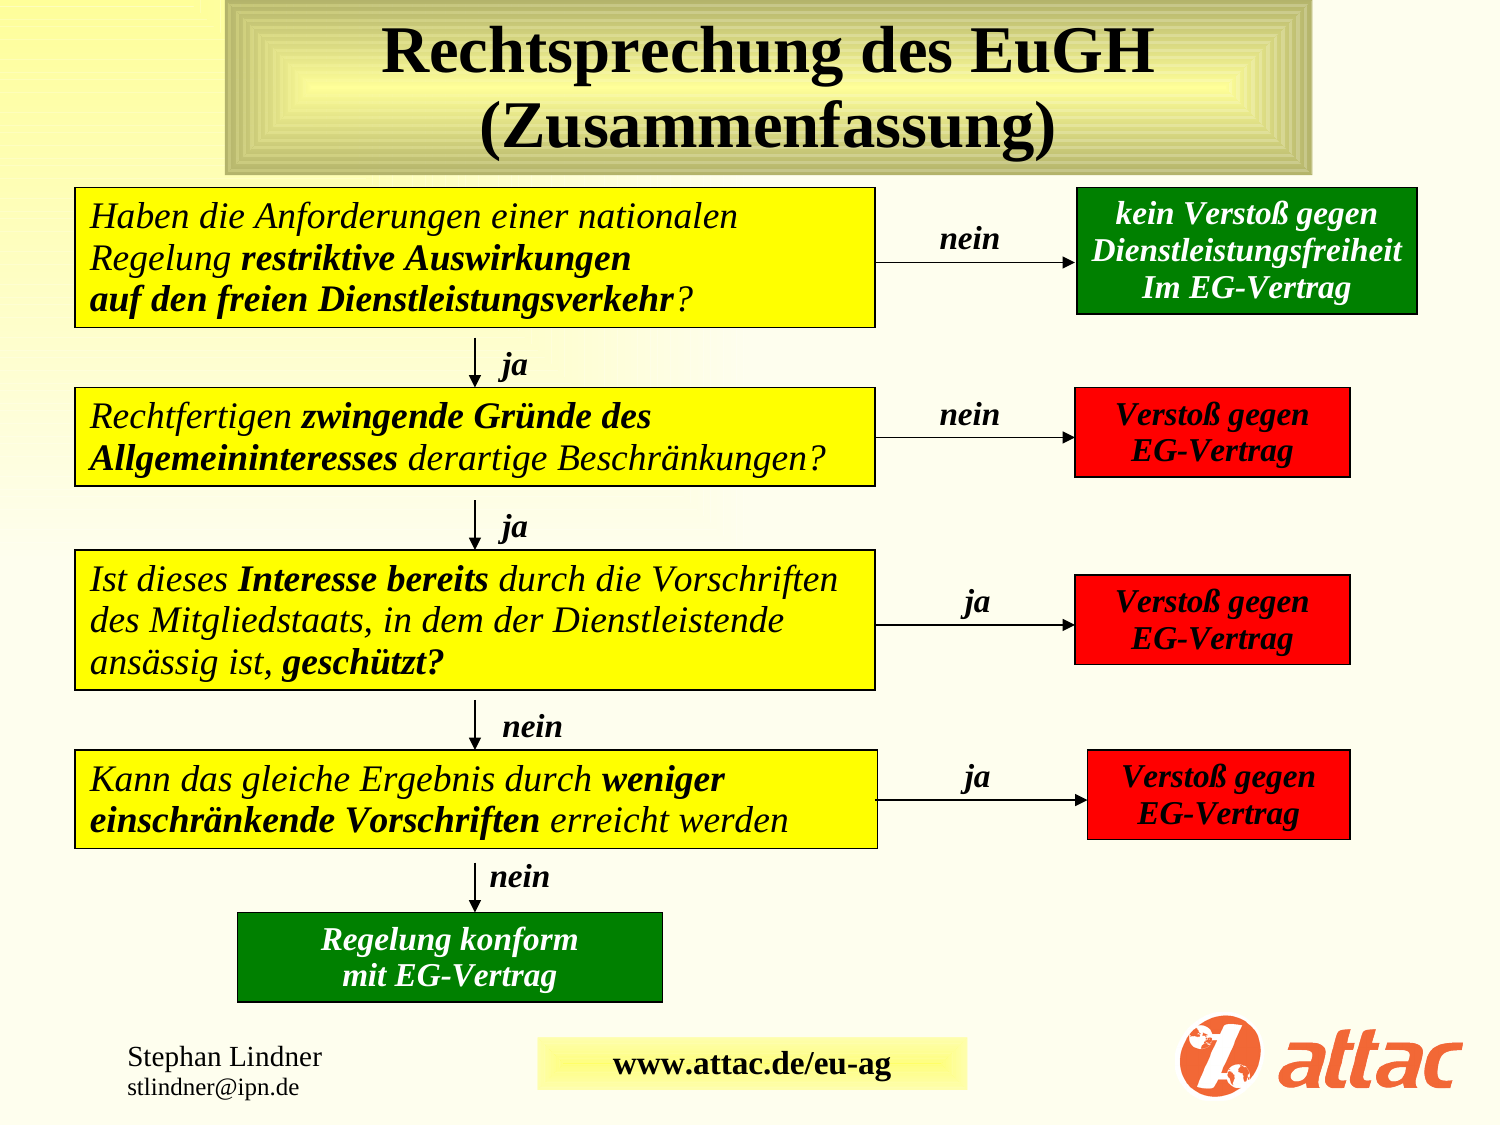

# Rechtsprechung des EuGH (Zusammenfassung)
Haben die Anforderungen einer nationalen
Regelung restriktive Auswirkungen
auf den freien Dienstleistungsverkehr?
kein Verstoß gegen
Dienstleistungsfreiheit
Im EG-Vertrag
nein
ja
Rechtfertigen zwingende Gründe des
Allgemeininteresses derartige Beschränkungen?
nein
Verstoß gegen
EG-Vertrag
ja
Ist dieses Interesse bereits durch die Vorschriften
des Mitgliedstaats, in dem der Dienstleistende
ansässig ist, geschützt?
ja
Verstoß gegen
EG-Vertrag
nein
Kann das gleiche Ergebnis durch weniger
einschränkende Vorschriften erreicht werden
ja
Verstoß gegen
EG-Vertrag
nein
Regelung konform
mit EG-Vertrag
Stephan Lindner
stlindner@ipn.de
www.attac.de/eu-ag